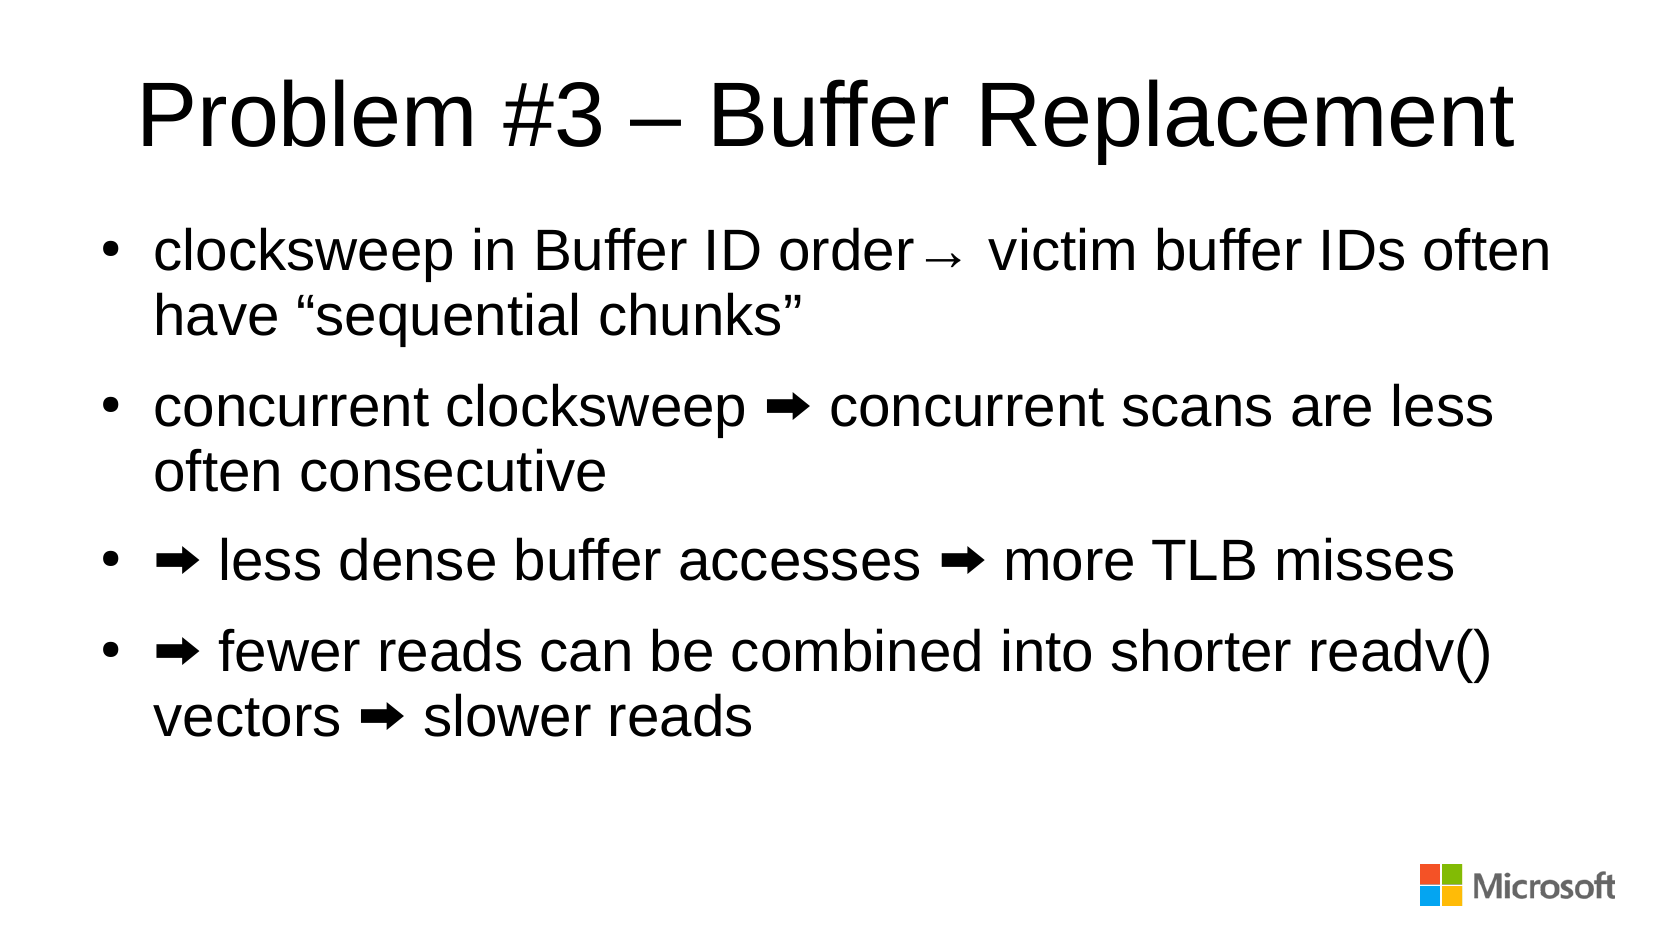

# Problem #3 – Buffer Replacement
clocksweep in Buffer ID order→ victim buffer IDs often have “sequential chunks”
concurrent clocksweep ⮕ concurrent scans are less often consecutive
⮕ less dense buffer accesses ⮕ more TLB misses
⮕ fewer reads can be combined into shorter readv() vectors ⮕ slower reads